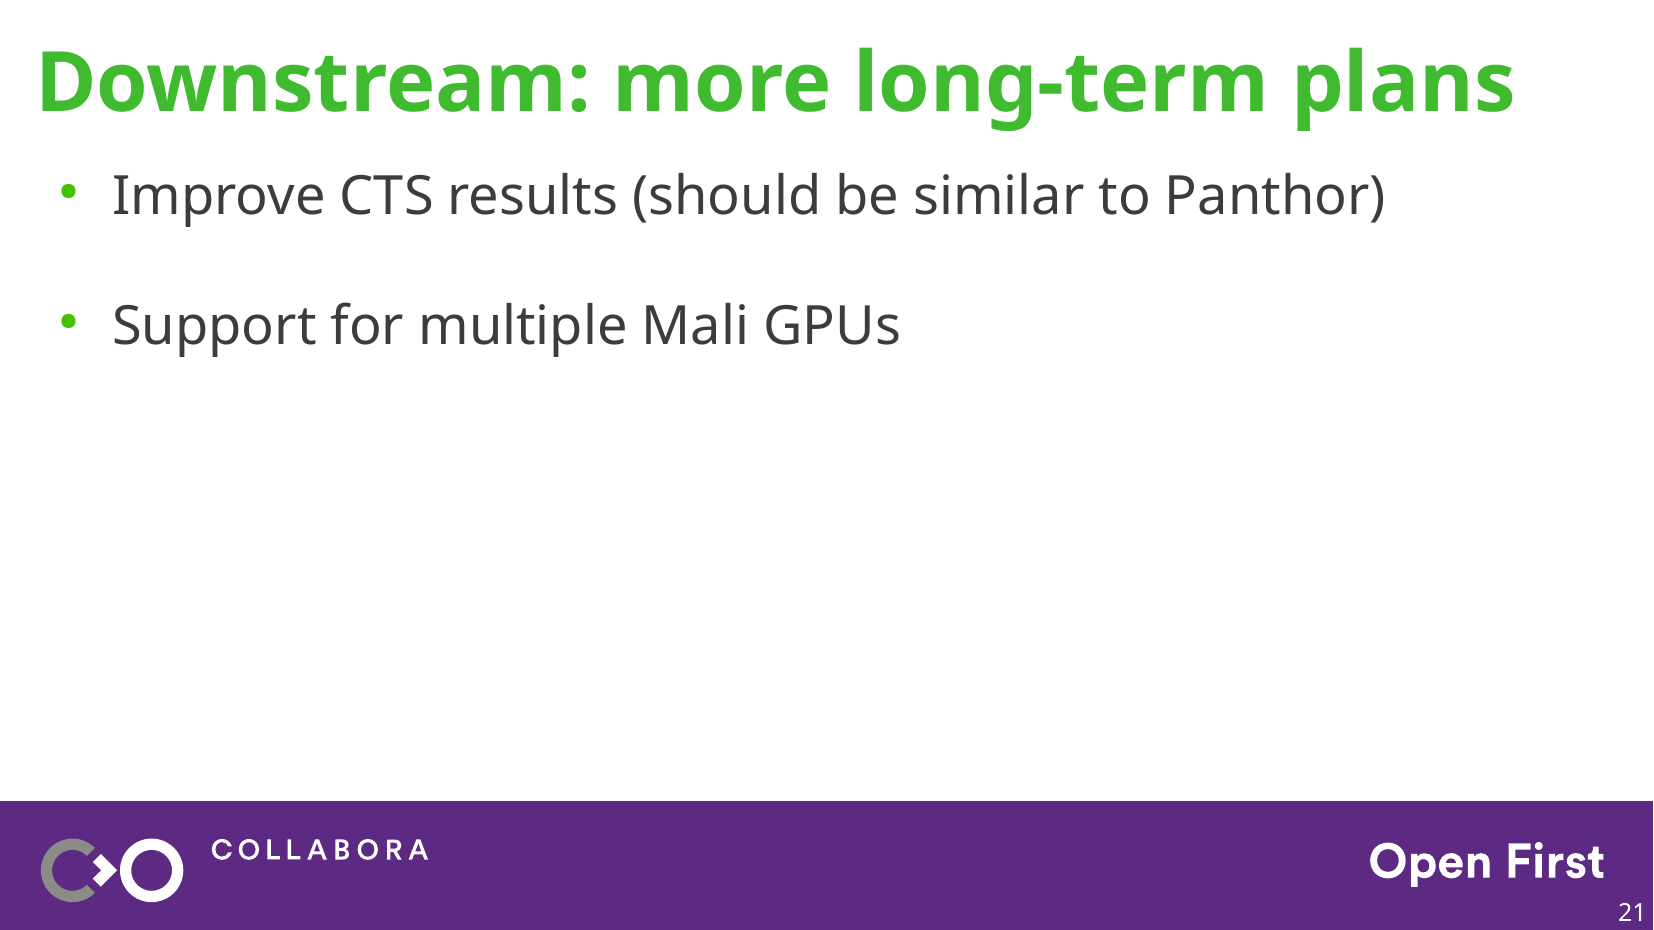

# Downstream: more long-term plans
Improve CTS results (should be similar to Panthor)
Support for multiple Mali GPUs